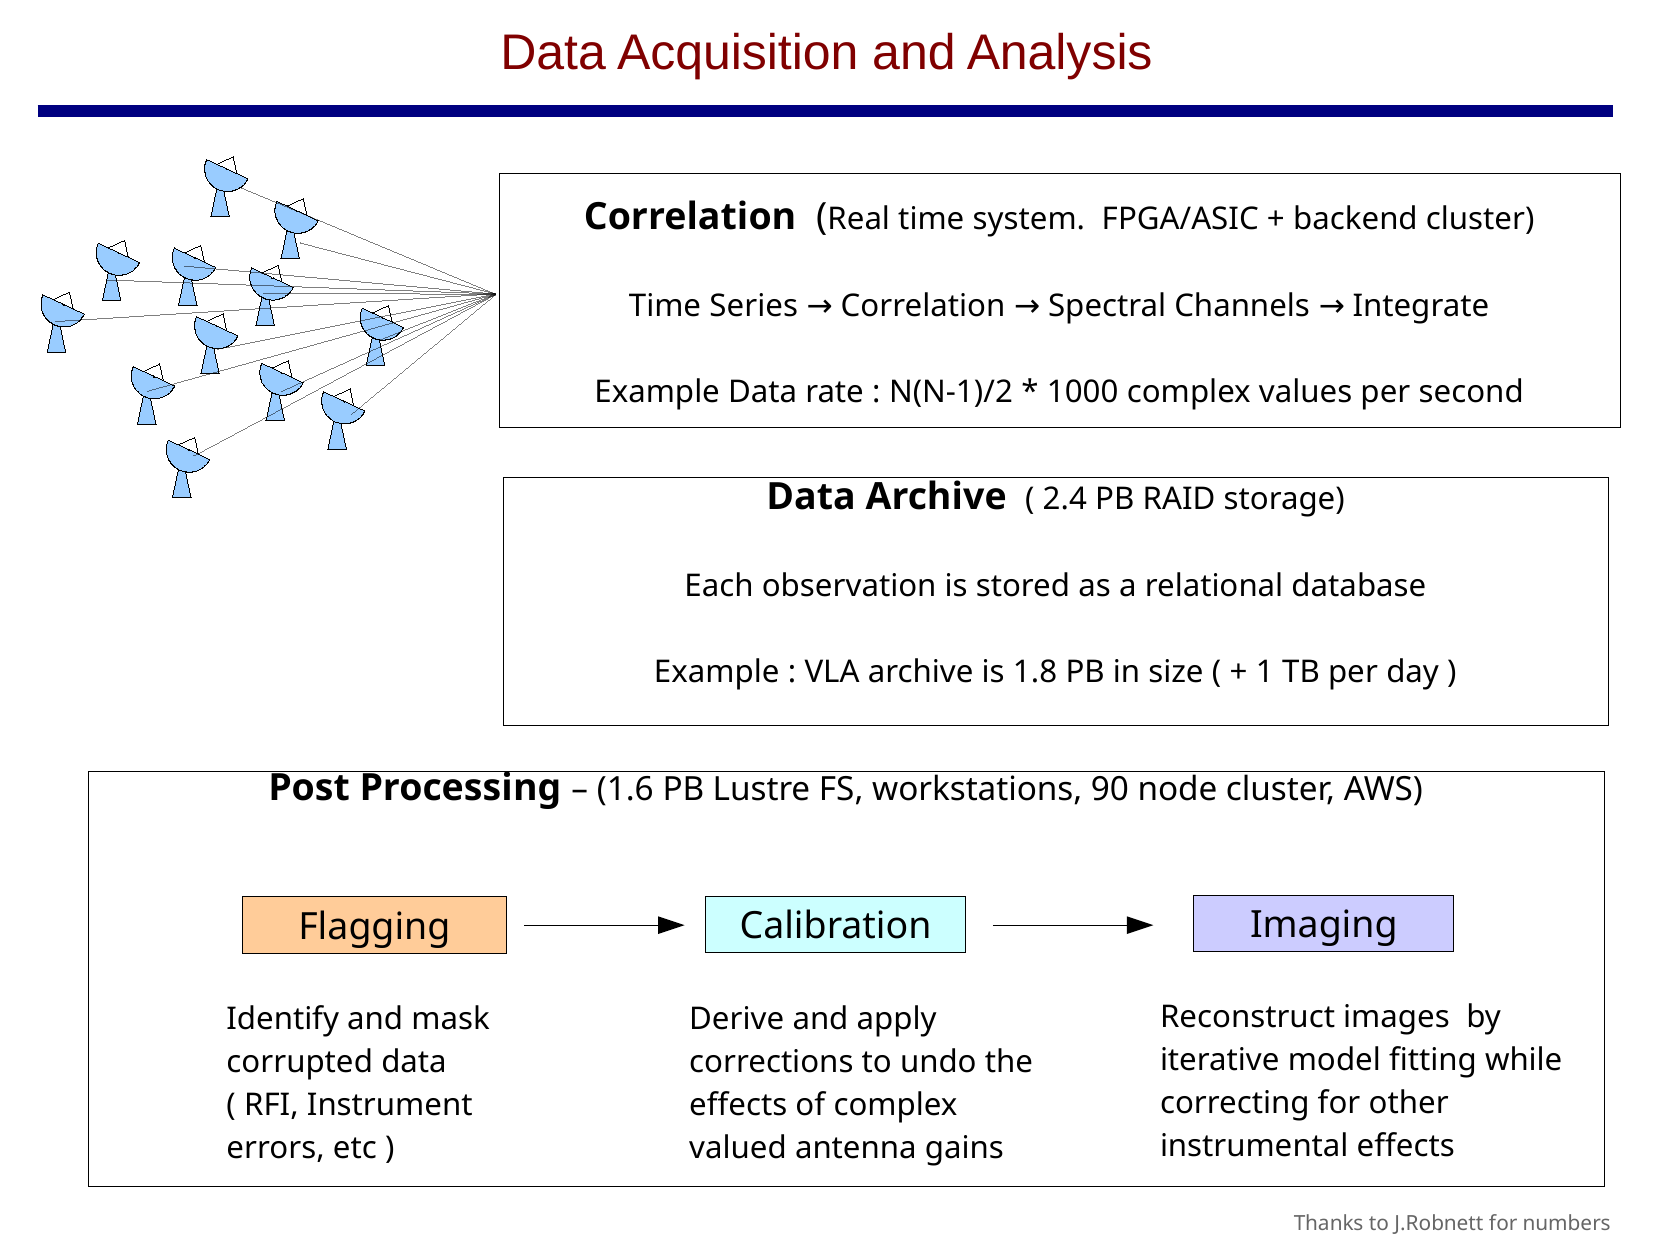

# Data Acquisition and Analysis
Correlation (Real time system. FPGA/ASIC + backend cluster)
Time Series → Correlation → Spectral Channels → Integrate
Example Data rate : N(N-1)/2 * 1000 complex values per second
Data Archive ( 2.4 PB RAID storage)
Each observation is stored as a relational database
Example : VLA archive is 1.8 PB in size ( + 1 TB per day )
Post Processing – (1.6 PB Lustre FS, workstations, 90 node cluster, AWS)
Imaging
Flagging
Calibration
Reconstruct images by iterative model fitting while correcting for other instrumental effects
Identify and mask corrupted data
( RFI, Instrument errors, etc )
Derive and apply corrections to undo the effects of complex valued antenna gains
Thanks to J.Robnett for numbers